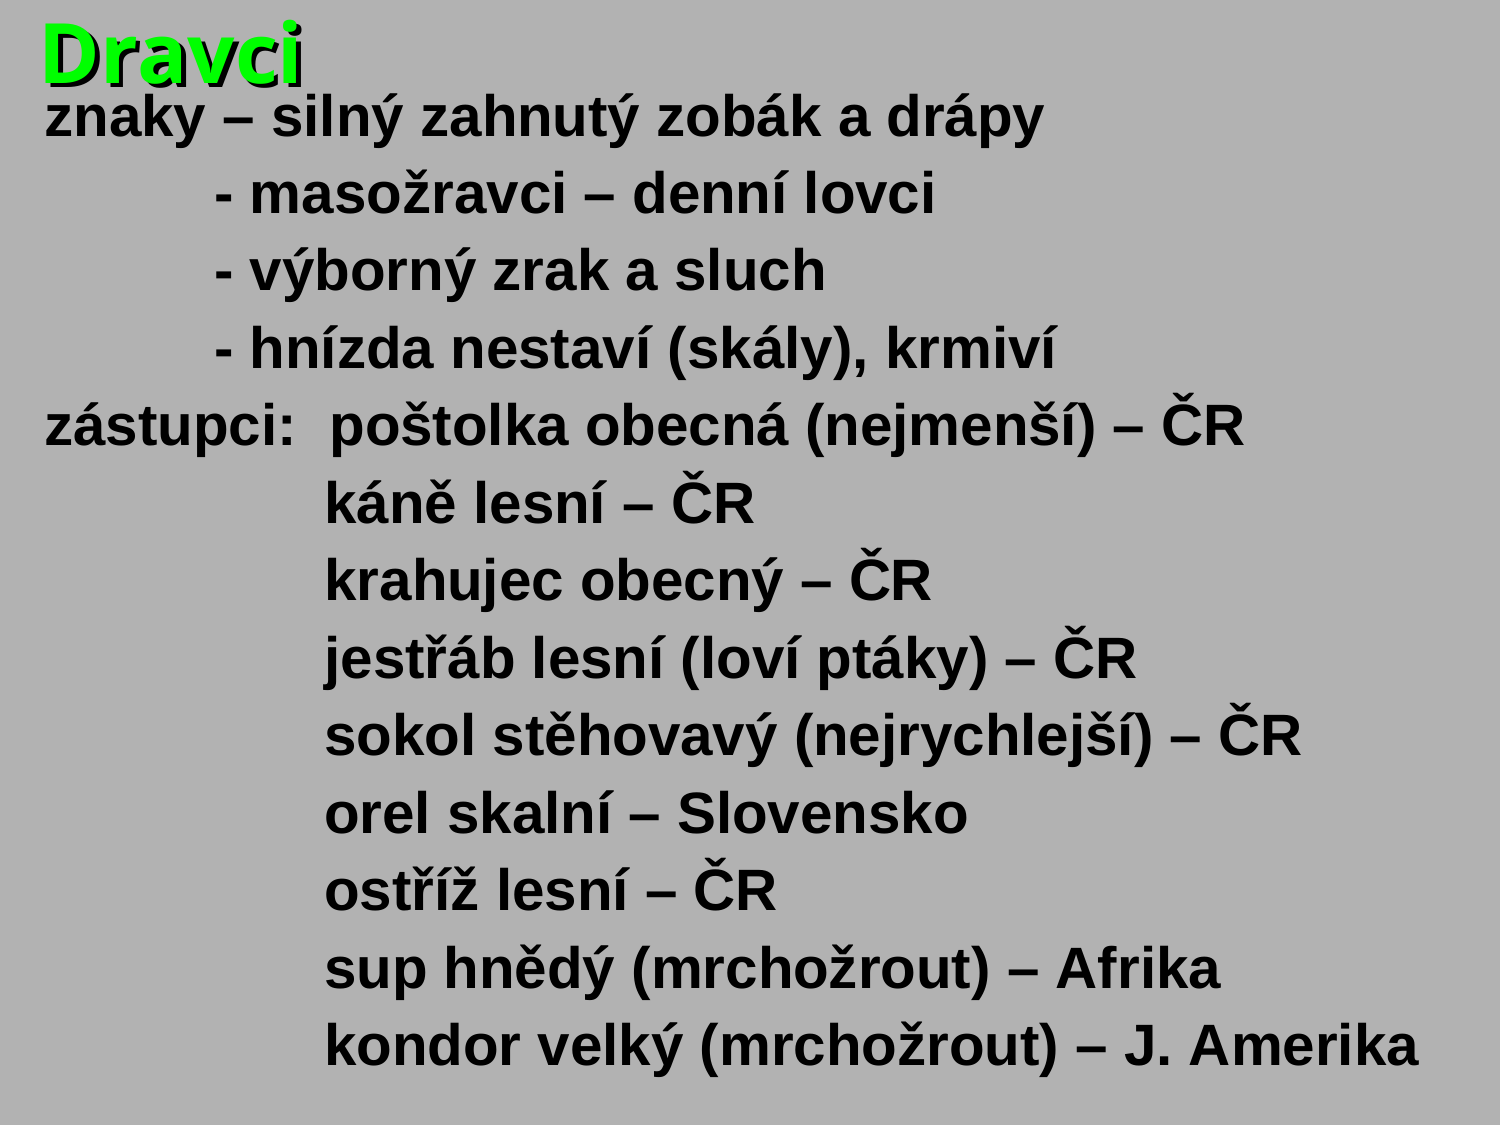

# Dravci
znaky – silný zahnutý zobák a drápy
	 - masožravci – denní lovci
	 - výborný zrak a sluch
	 - hnízda nestaví (skály), krmiví
zástupci: poštolka obecná (nejmenší) – ČR
		 káně lesní – ČR
		 krahujec obecný – ČR
		 jestřáb lesní (loví ptáky) – ČR
		 sokol stěhovavý (nejrychlejší) – ČR
		 orel skalní – Slovensko
		 ostříž lesní – ČR
		 sup hnědý (mrchožrout) – Afrika
		 kondor velký (mrchožrout) – J. Amerika